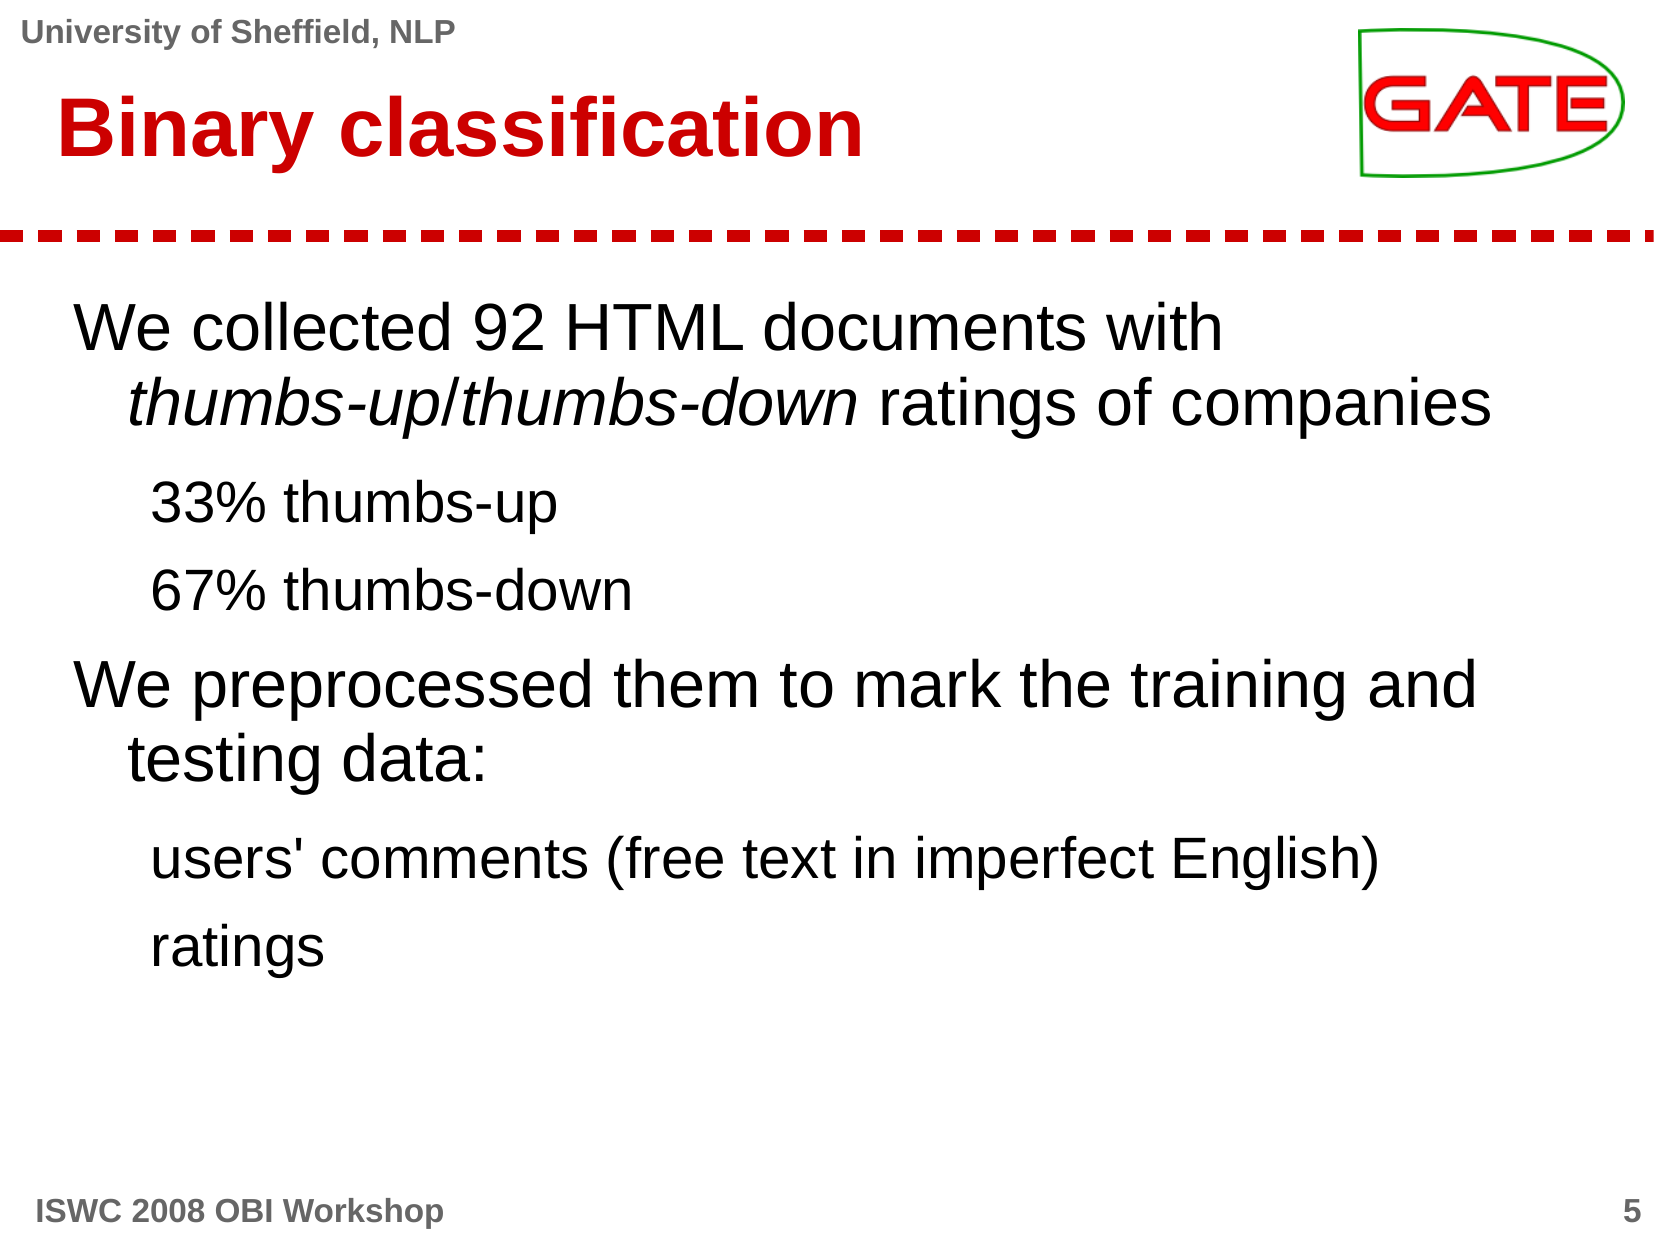

# Binary classification
We collected 92 HTML documents with thumbs-up/thumbs-down ratings of companies
33% thumbs-up
67% thumbs-down
We preprocessed them to mark the training and testing data:
users' comments (free text in imperfect English)
ratings
Some Meeting, Some Place
5